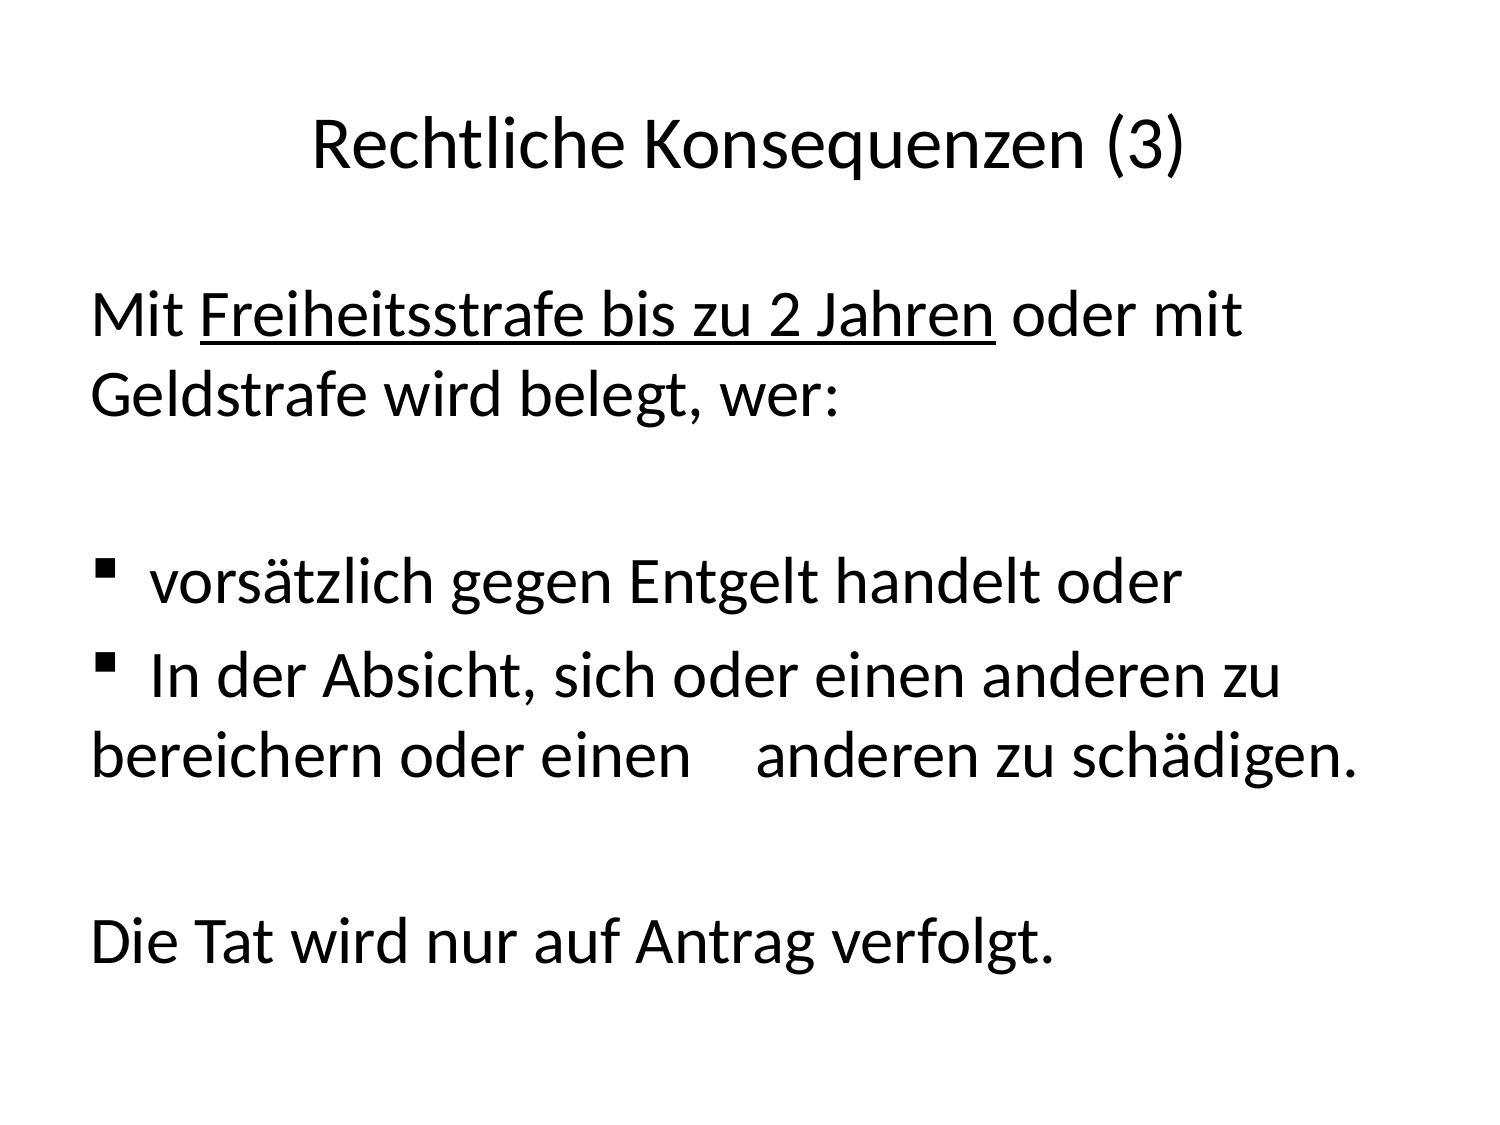

# Rechtliche Konsequenzen (3)
Mit Freiheitsstrafe bis zu 2 Jahren oder mit Geldstrafe wird belegt, wer:
	vorsätzlich gegen Entgelt handelt oder
	In der Absicht, sich oder einen anderen zu bereichern oder einen 	anderen zu schädigen.
Die Tat wird nur auf Antrag verfolgt.